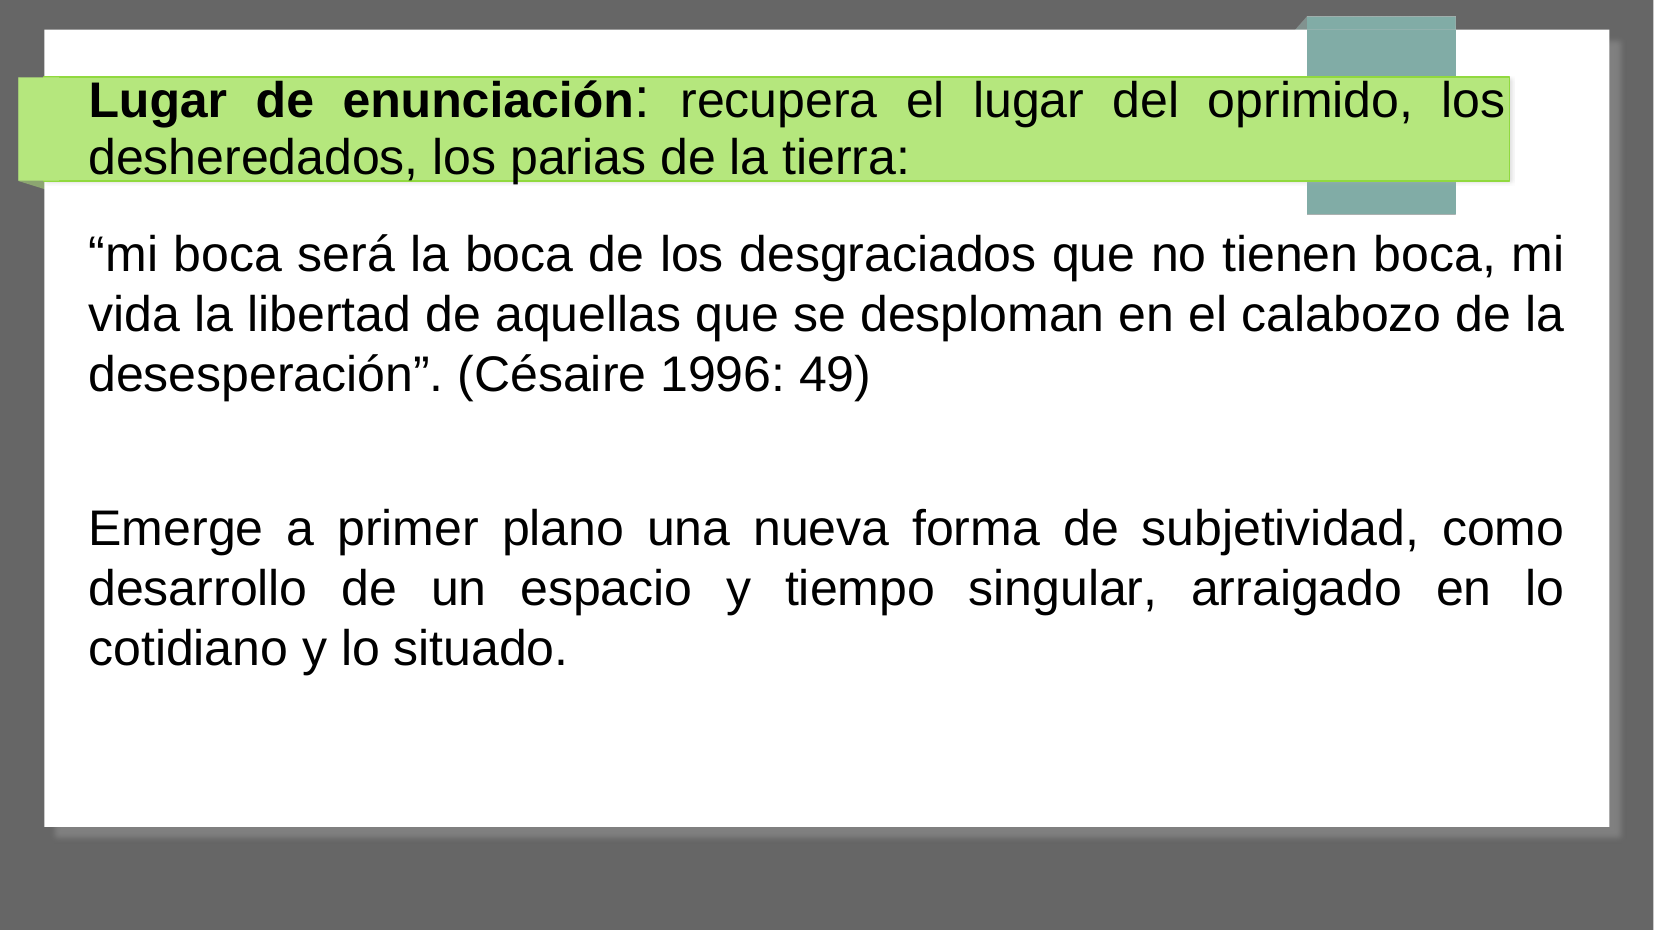

Lugar de enunciación: recupera el lugar del oprimido, los desheredados, los parias de la tierra:
# “mi boca será la boca de los desgraciados que no tienen boca, mi vida la libertad de aquellas que se desploman en el calabozo de la desesperación”. (Césaire 1996: 49)
Emerge a primer plano una nueva forma de subjetividad, como desarrollo de un espacio y tiempo singular, arraigado en lo cotidiano y lo situado.